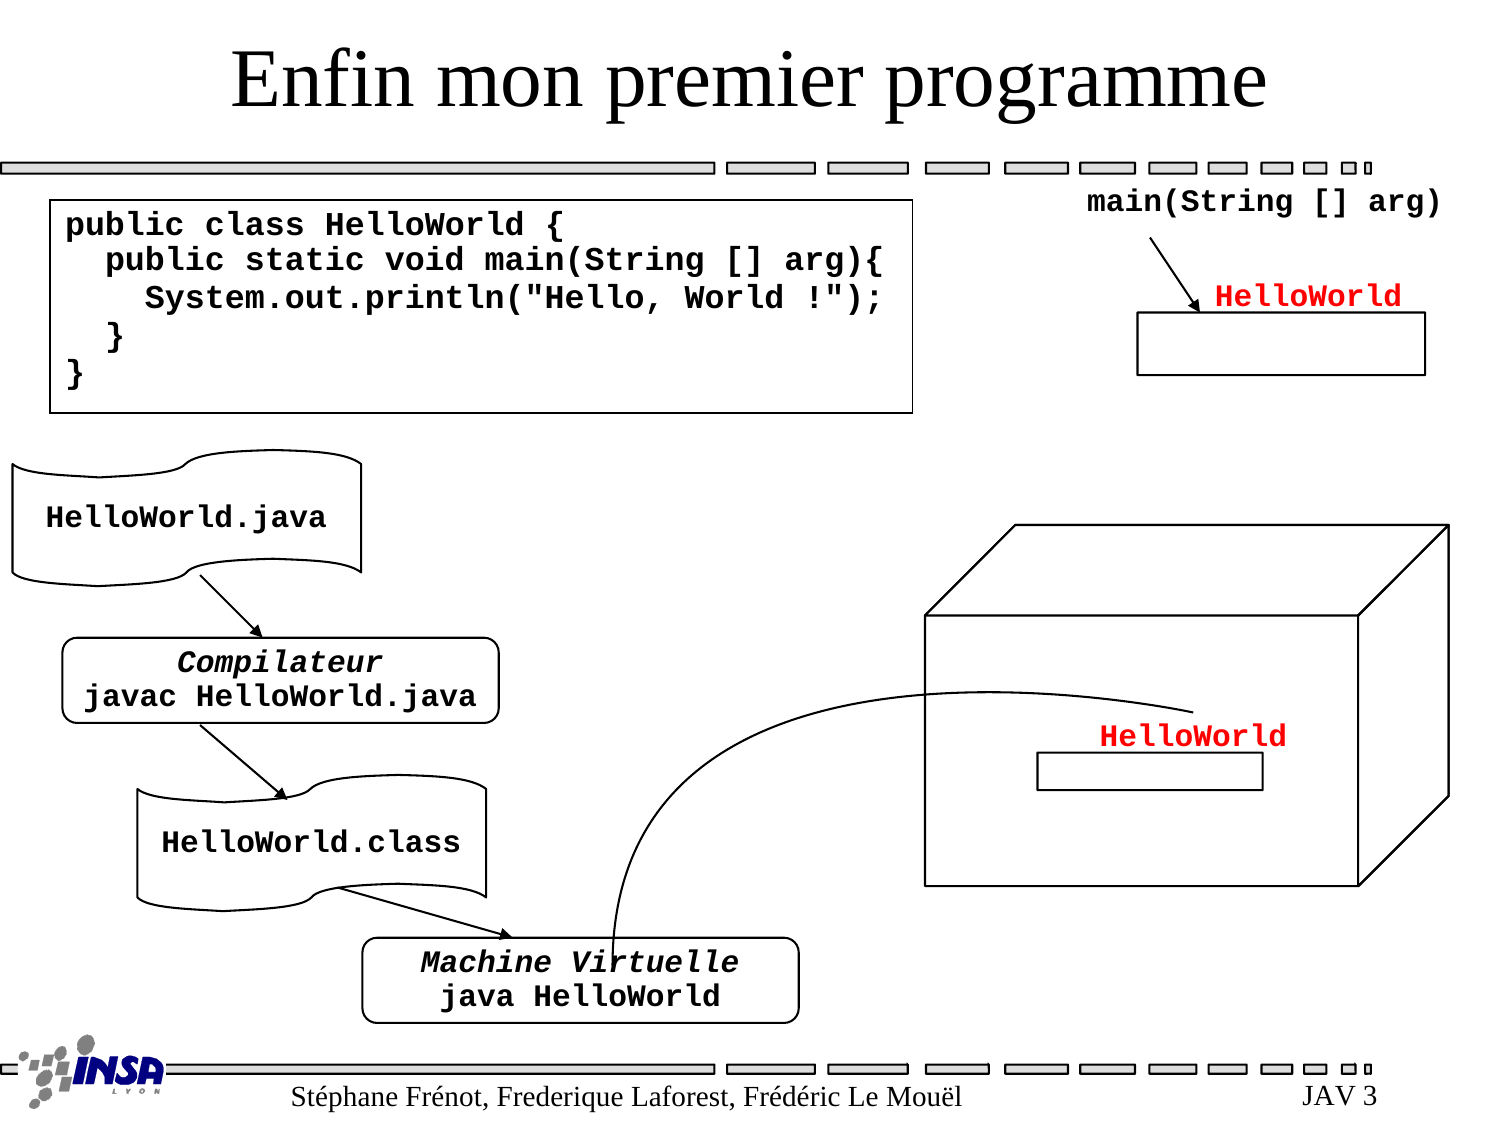

# Enfin mon premier programme
main(String [] arg)
public class HelloWorld {
 public static void main(String [] arg){
 System.out.println("Hello, World !");
 }
}
HelloWorld
HelloWorld.java
Compilateur
javac HelloWorld.java
HelloWorld
HelloWorld.class
Machine Virtuelle
java HelloWorld